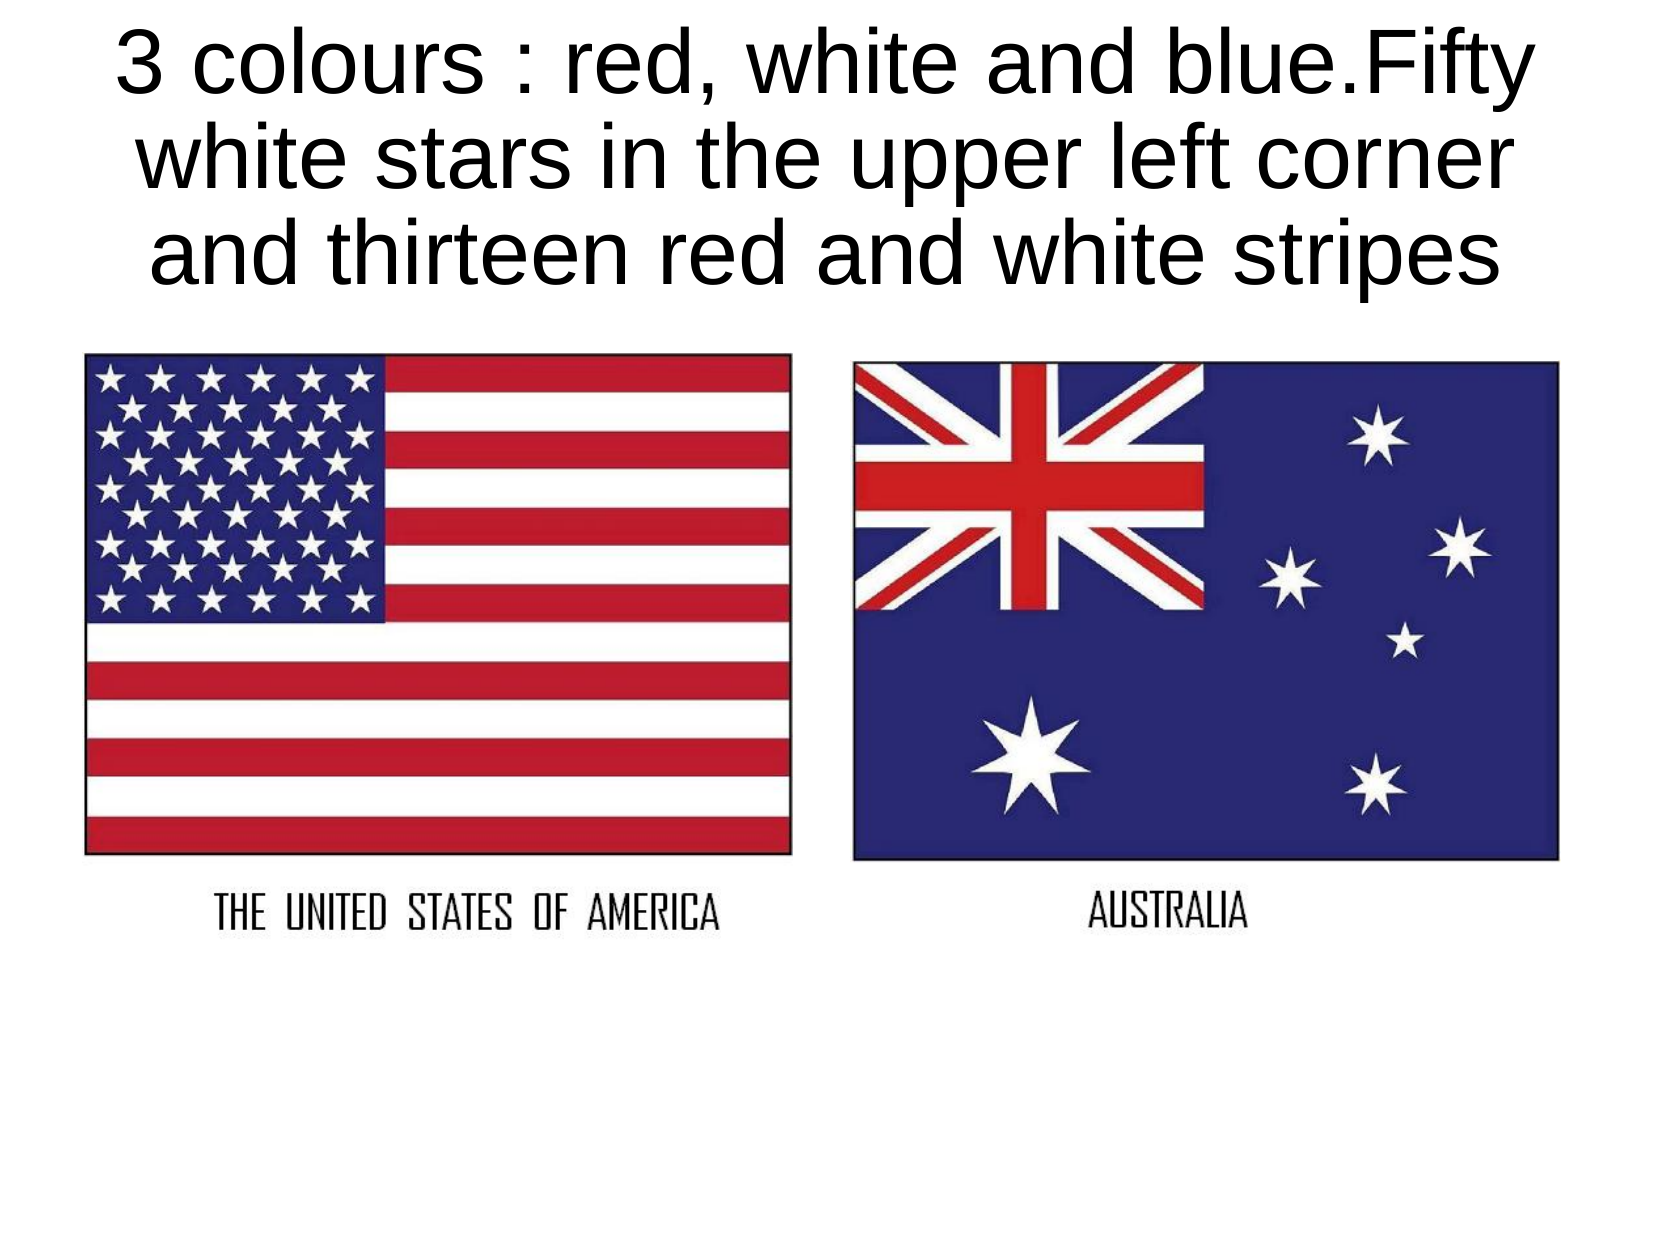

# 3 colours : red, white and blue.Fifty white stars in the upper left corner and thirteen red and white stripes